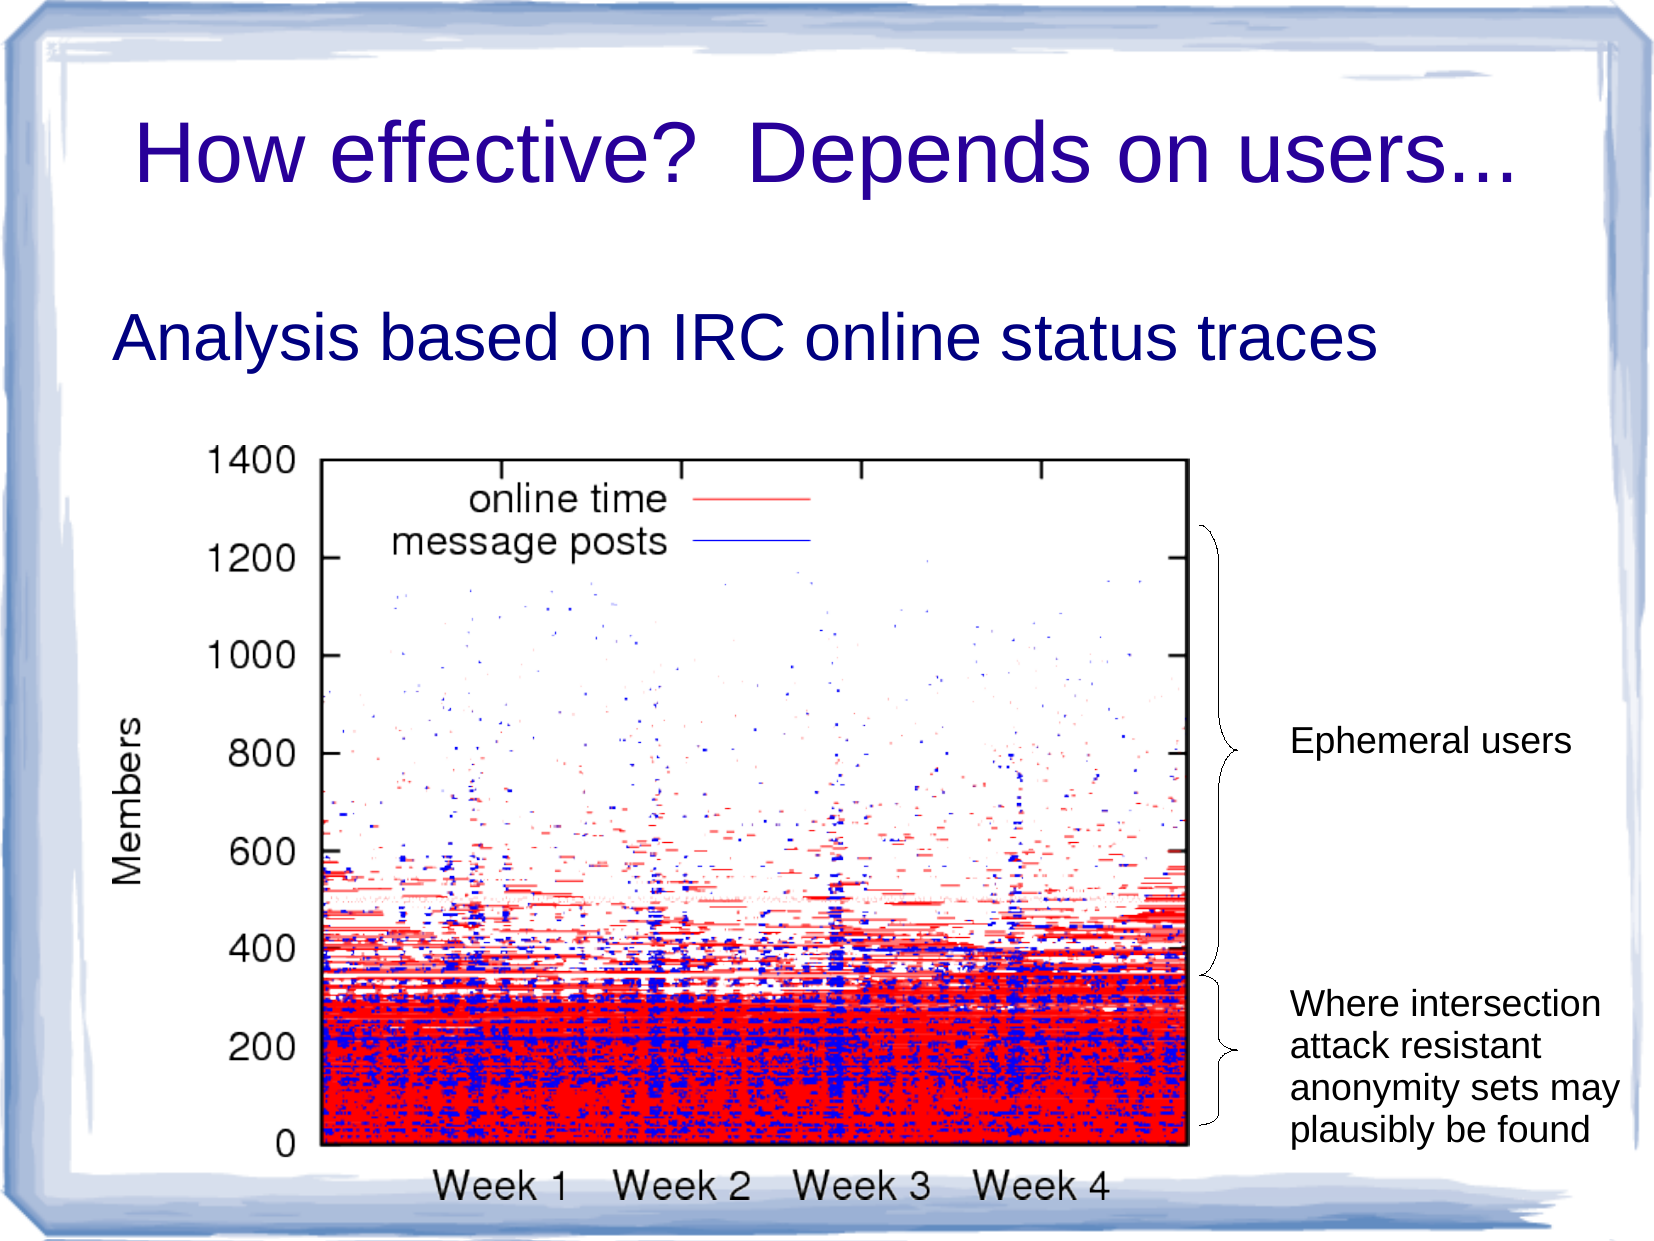

# How effective? Depends on users...
Analysis based on IRC online status traces
Ephemeral users
Where intersection attack resistant anonymity sets may plausibly be found